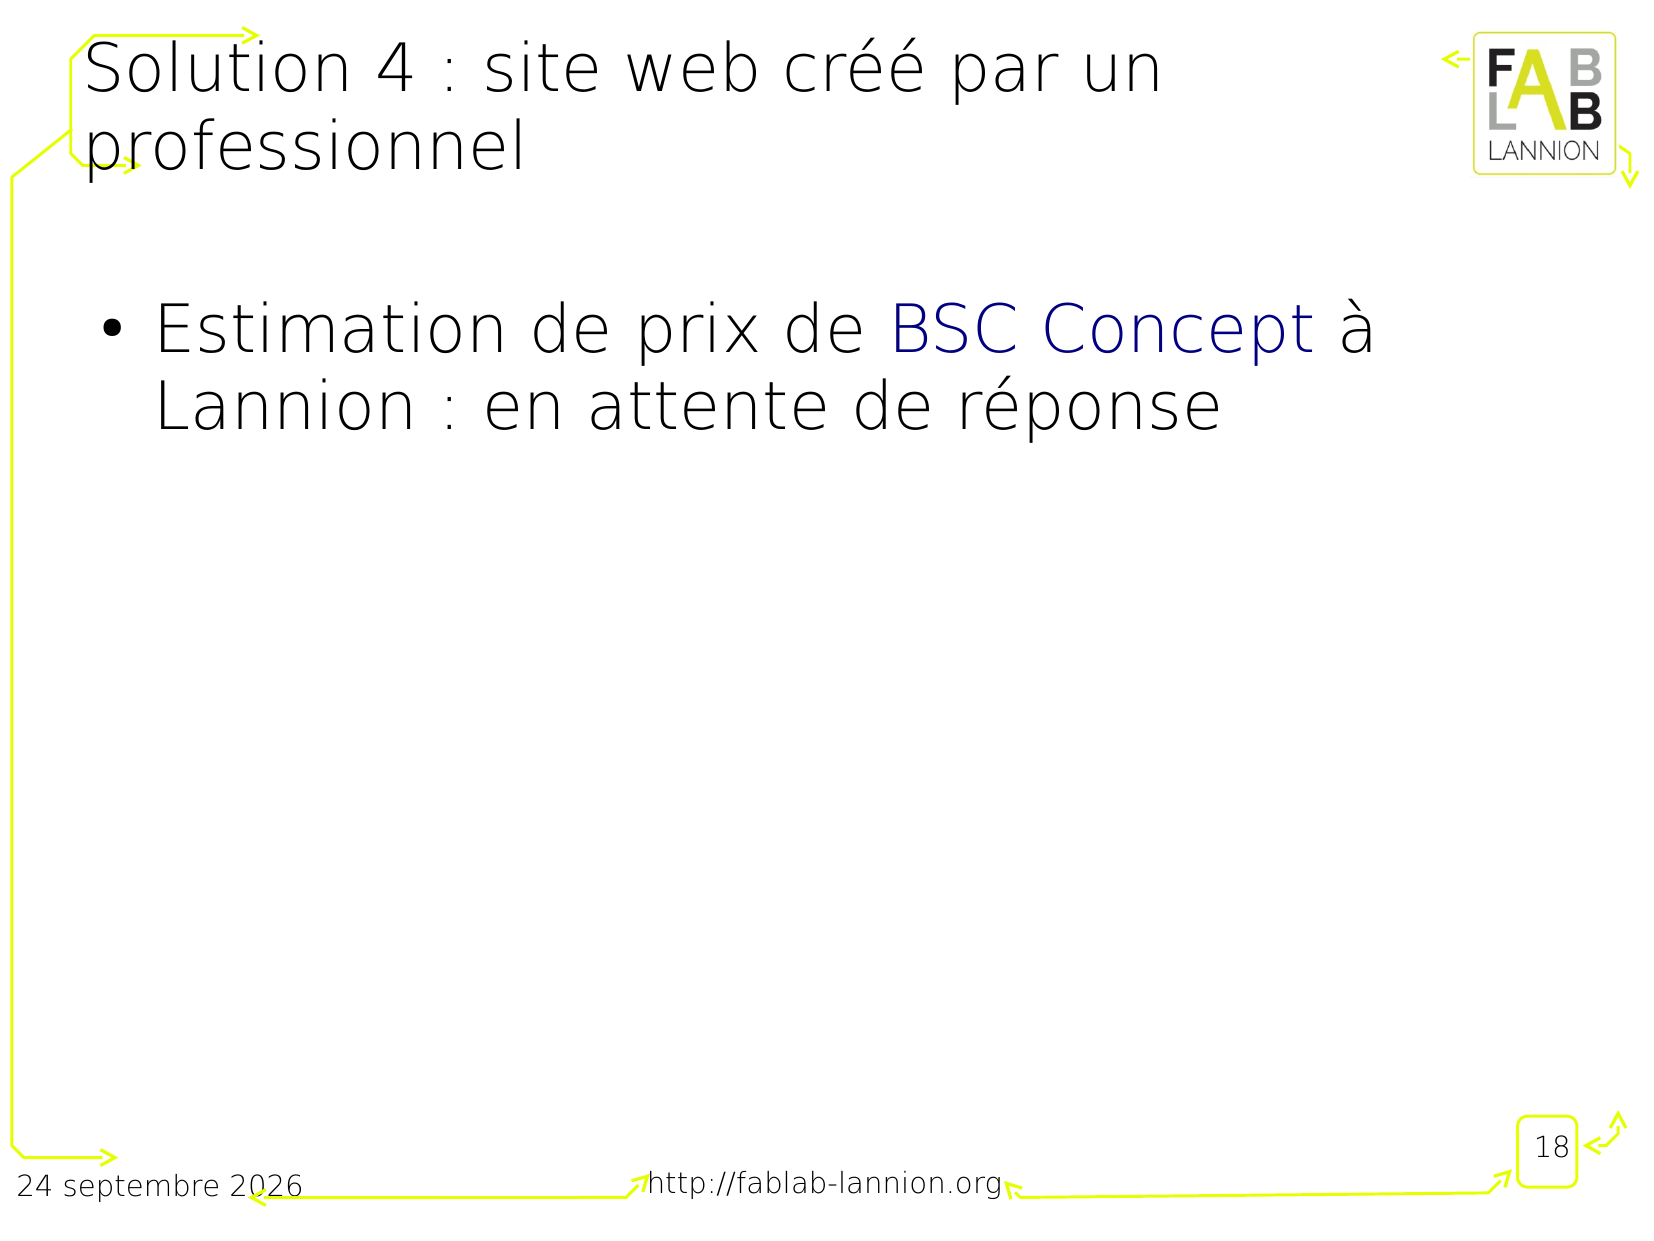

# Solution 4 : site web créé par un professionnel
Estimation de prix de BSC Concept à Lannion : en attente de réponse
18